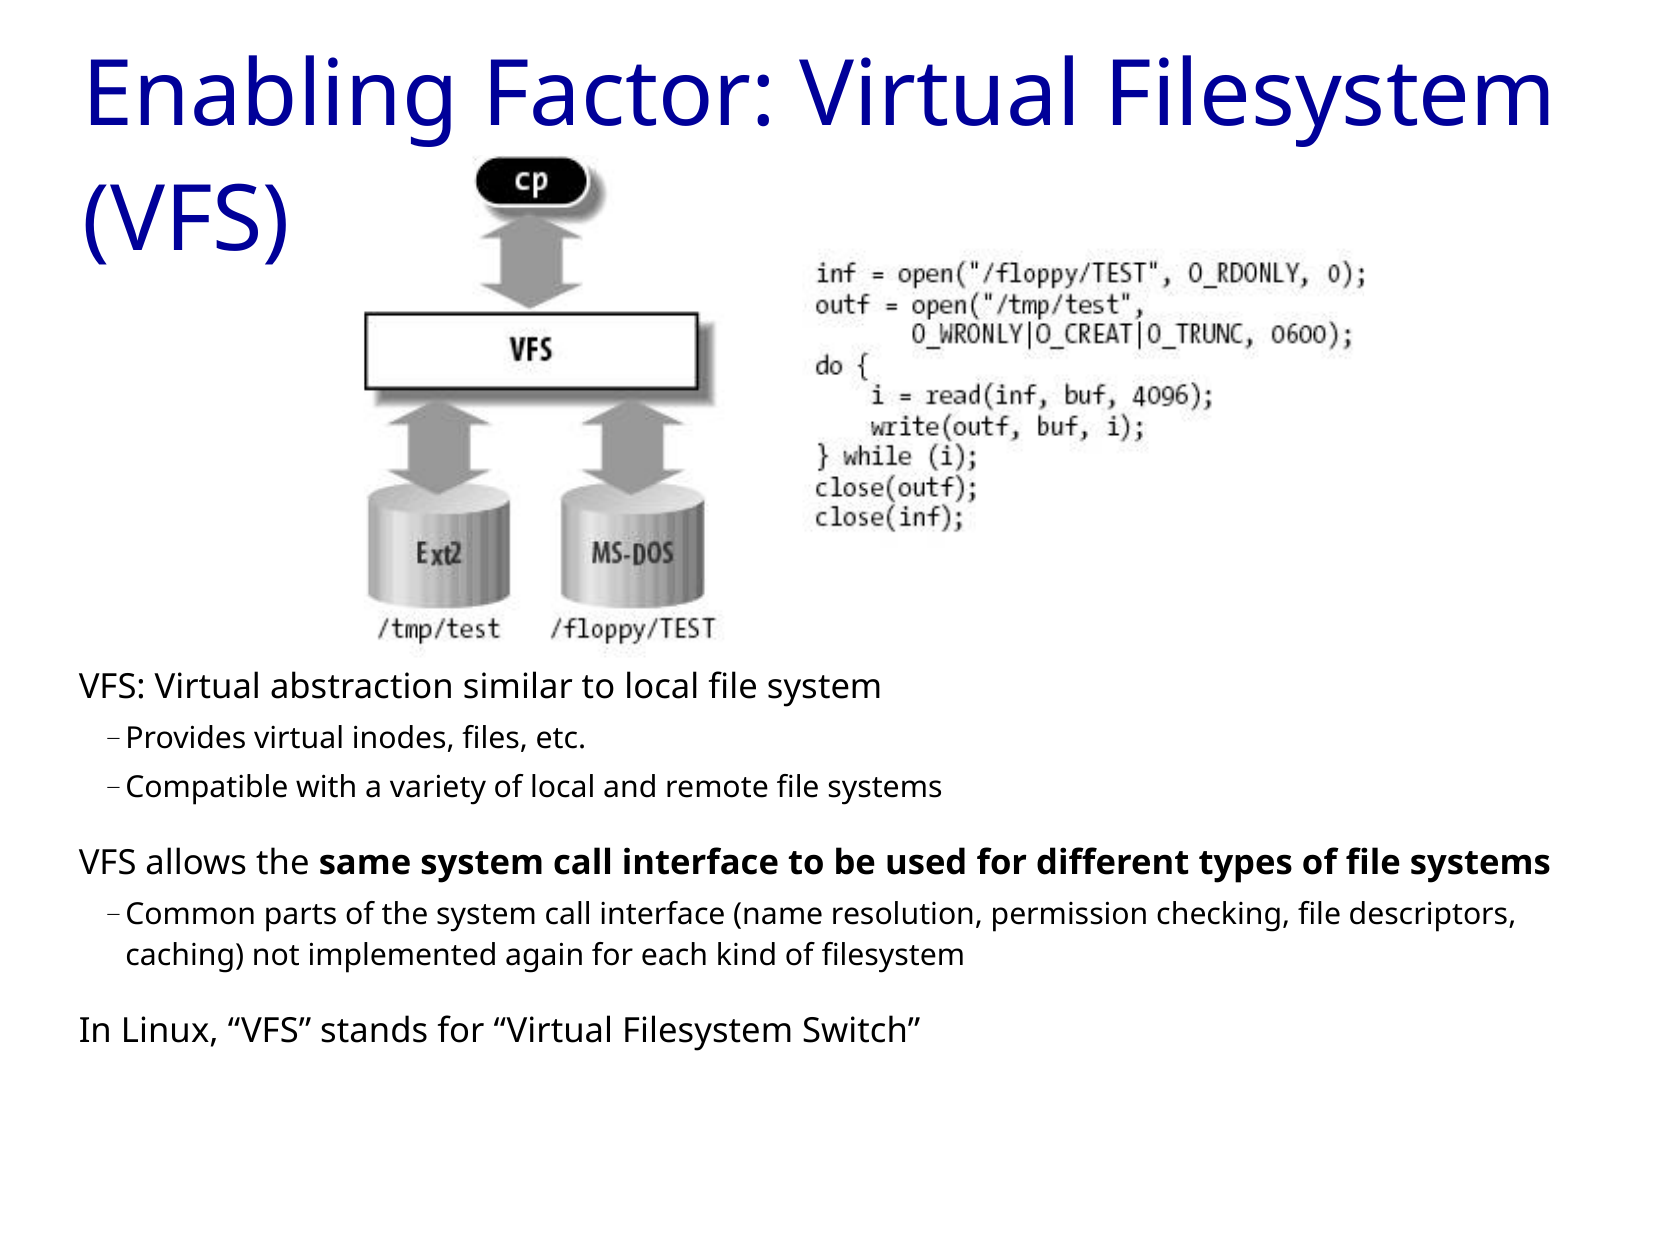

# Enabling Factor: Virtual Filesystem (VFS)
VFS: Virtual abstraction similar to local file system
Provides virtual inodes, files, etc.
Compatible with a variety of local and remote file systems
VFS allows the same system call interface to be used for different types of file systems
Common parts of the system call interface (name resolution, permission checking, file descriptors, caching) not implemented again for each kind of filesystem
In Linux, “VFS” stands for “Virtual Filesystem Switch”